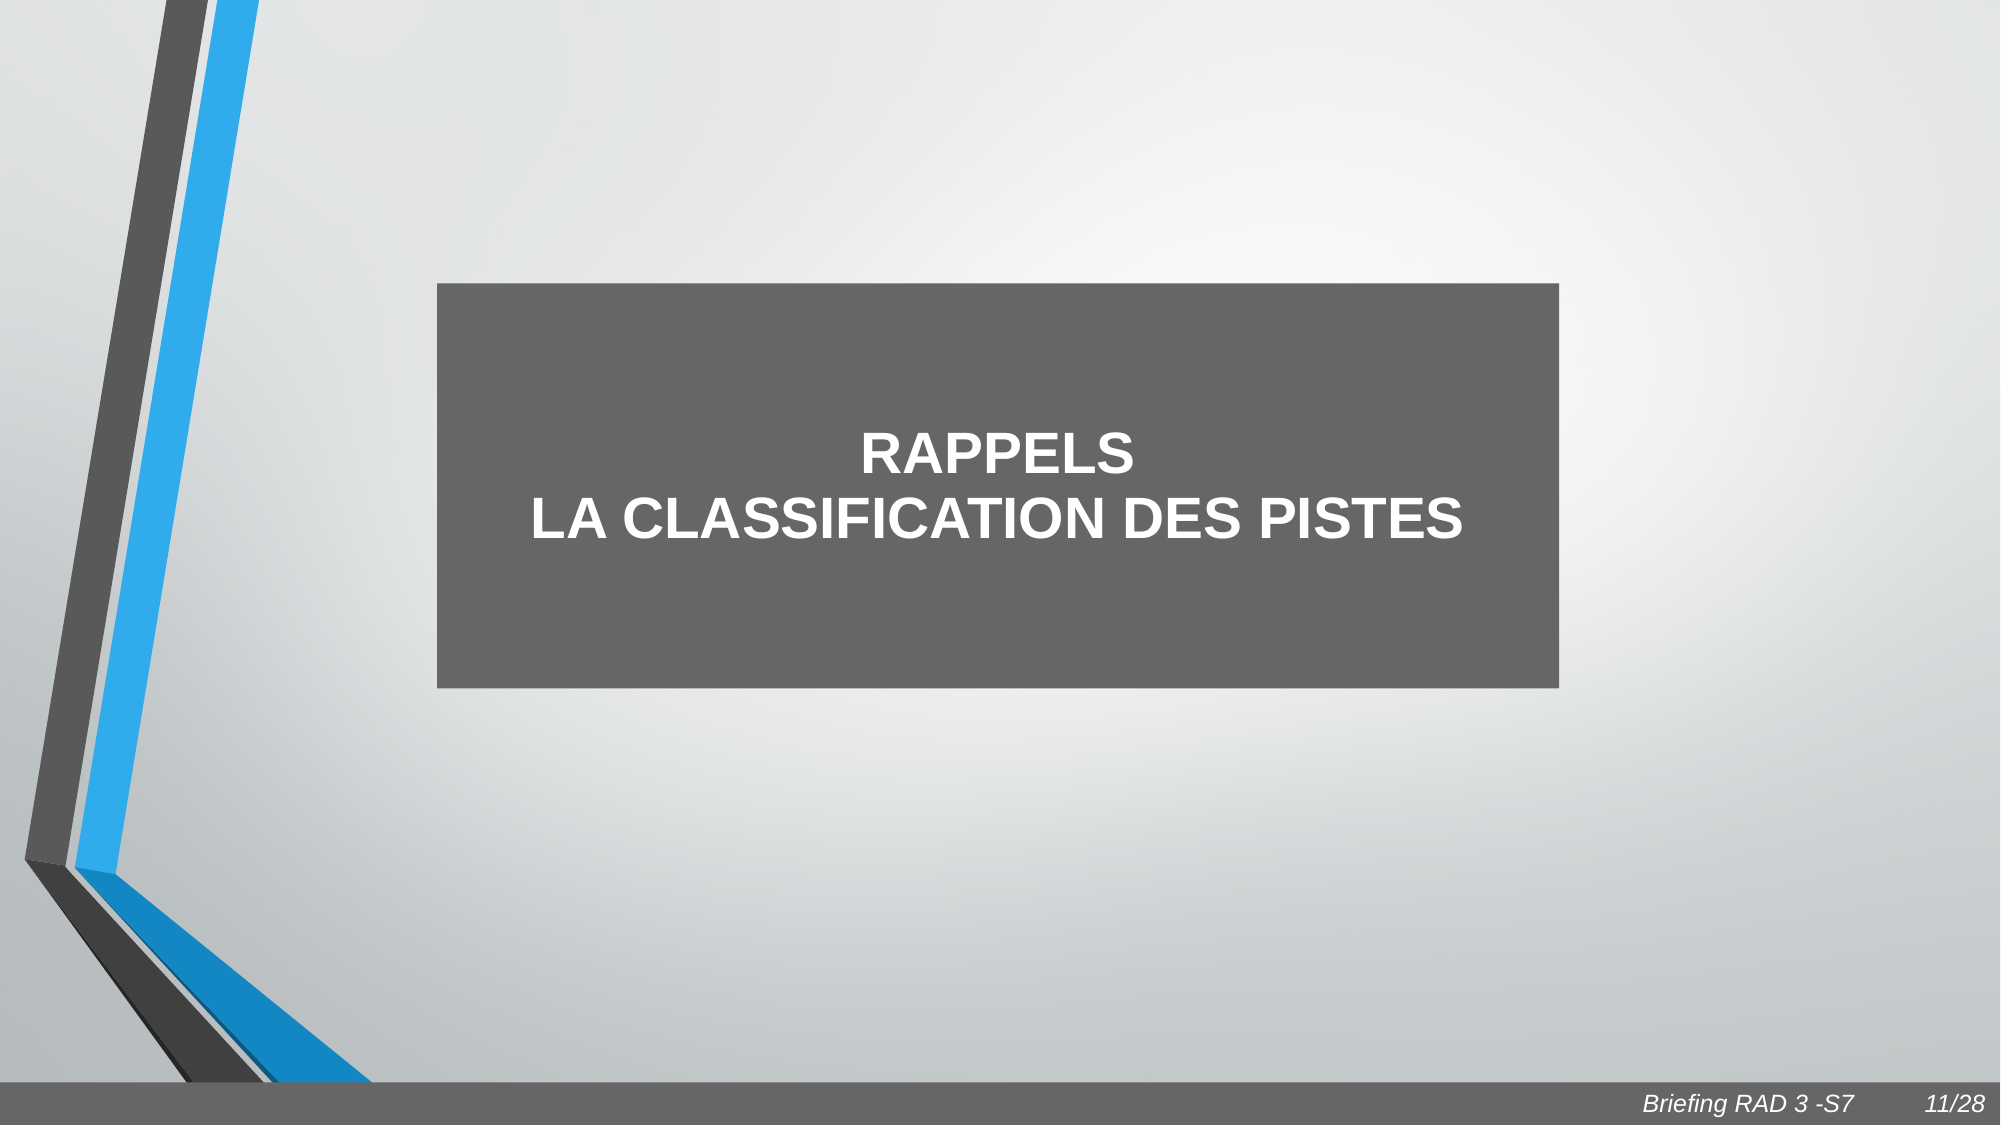

#
RAPPELS
LA CLASSIFICATION DES PISTES
Briefing RAD 3 -S7 /28